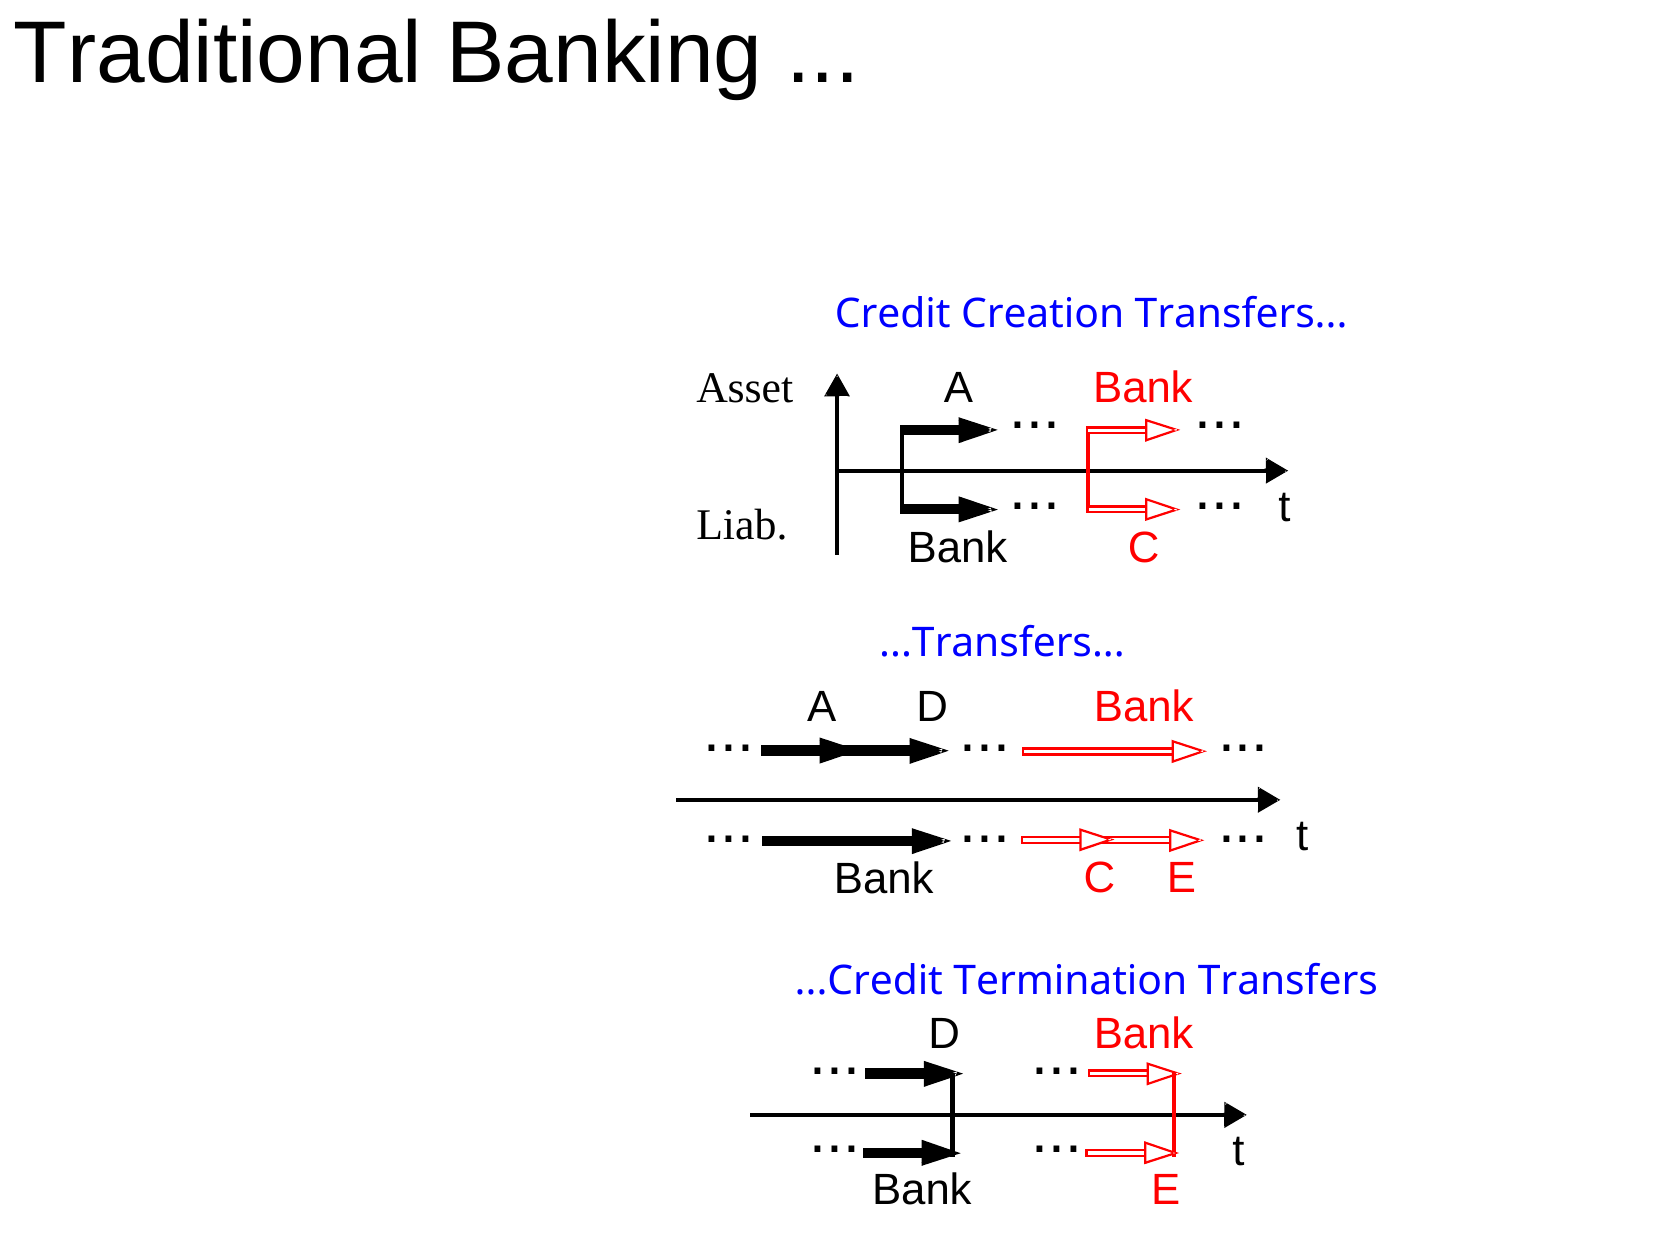

Traditional Banking ...
Credit Creation Transfers...
A
Bank
Asset
...
...
...
...
t
Liab.
Bank
C
...Transfers...
A
D
Bank
...
...
...
...
...
...
t
C
E
Bank
...Credit Termination Transfers
D
Bank
...
...
...
...
t
Bank
E